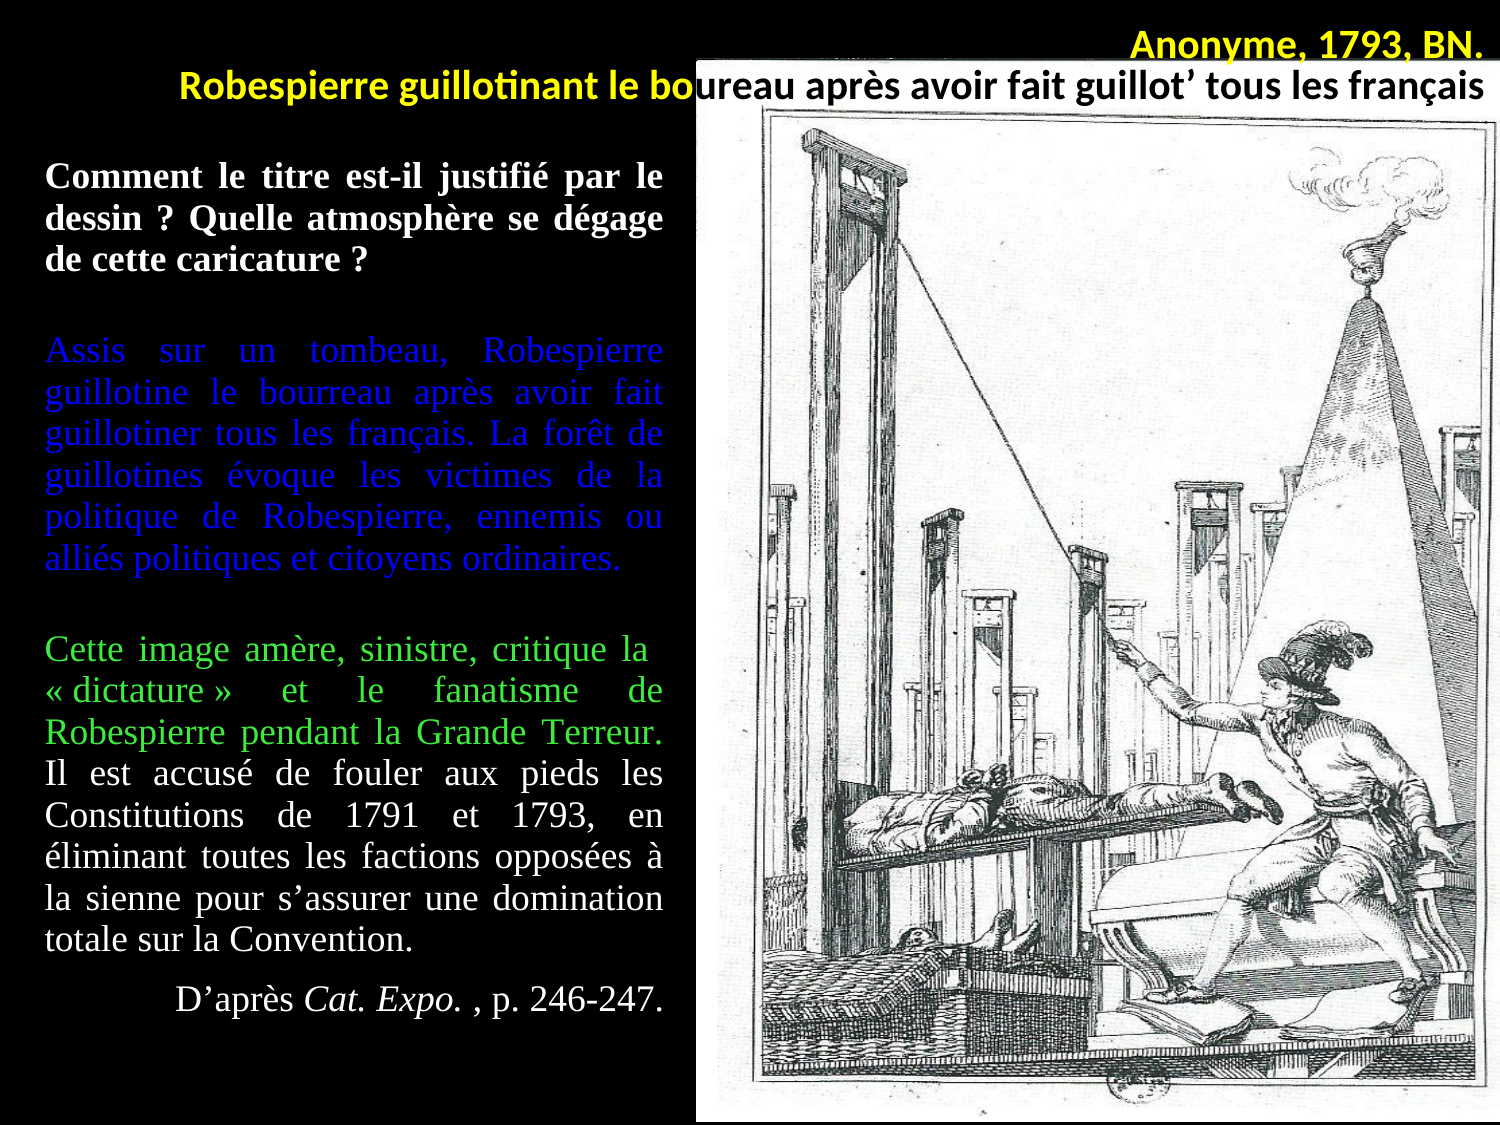

Anonyme, 1793, BN.
Robespierre guillotinant le boureau après avoir fait guillot’ tous les français
Comment le titre est-il justifié par le dessin ? Quelle atmosphère se dégage de cette caricature ?
Assis sur un tombeau, Robespierre guillotine le bourreau après avoir fait guillotiner tous les français. La forêt de guillotines évoque les victimes de la politique de Robespierre, ennemis ou alliés politiques et citoyens ordinaires.
Cette image amère, sinistre, critique la « dictature » et le fanatisme de Robespierre pendant la Grande Terreur. Il est accusé de fouler aux pieds les Constitutions de 1791 et 1793, en éliminant toutes les factions opposées à la sienne pour s’assurer une domination totale sur la Convention.
D’après Cat. Expo. , p. 246-247.